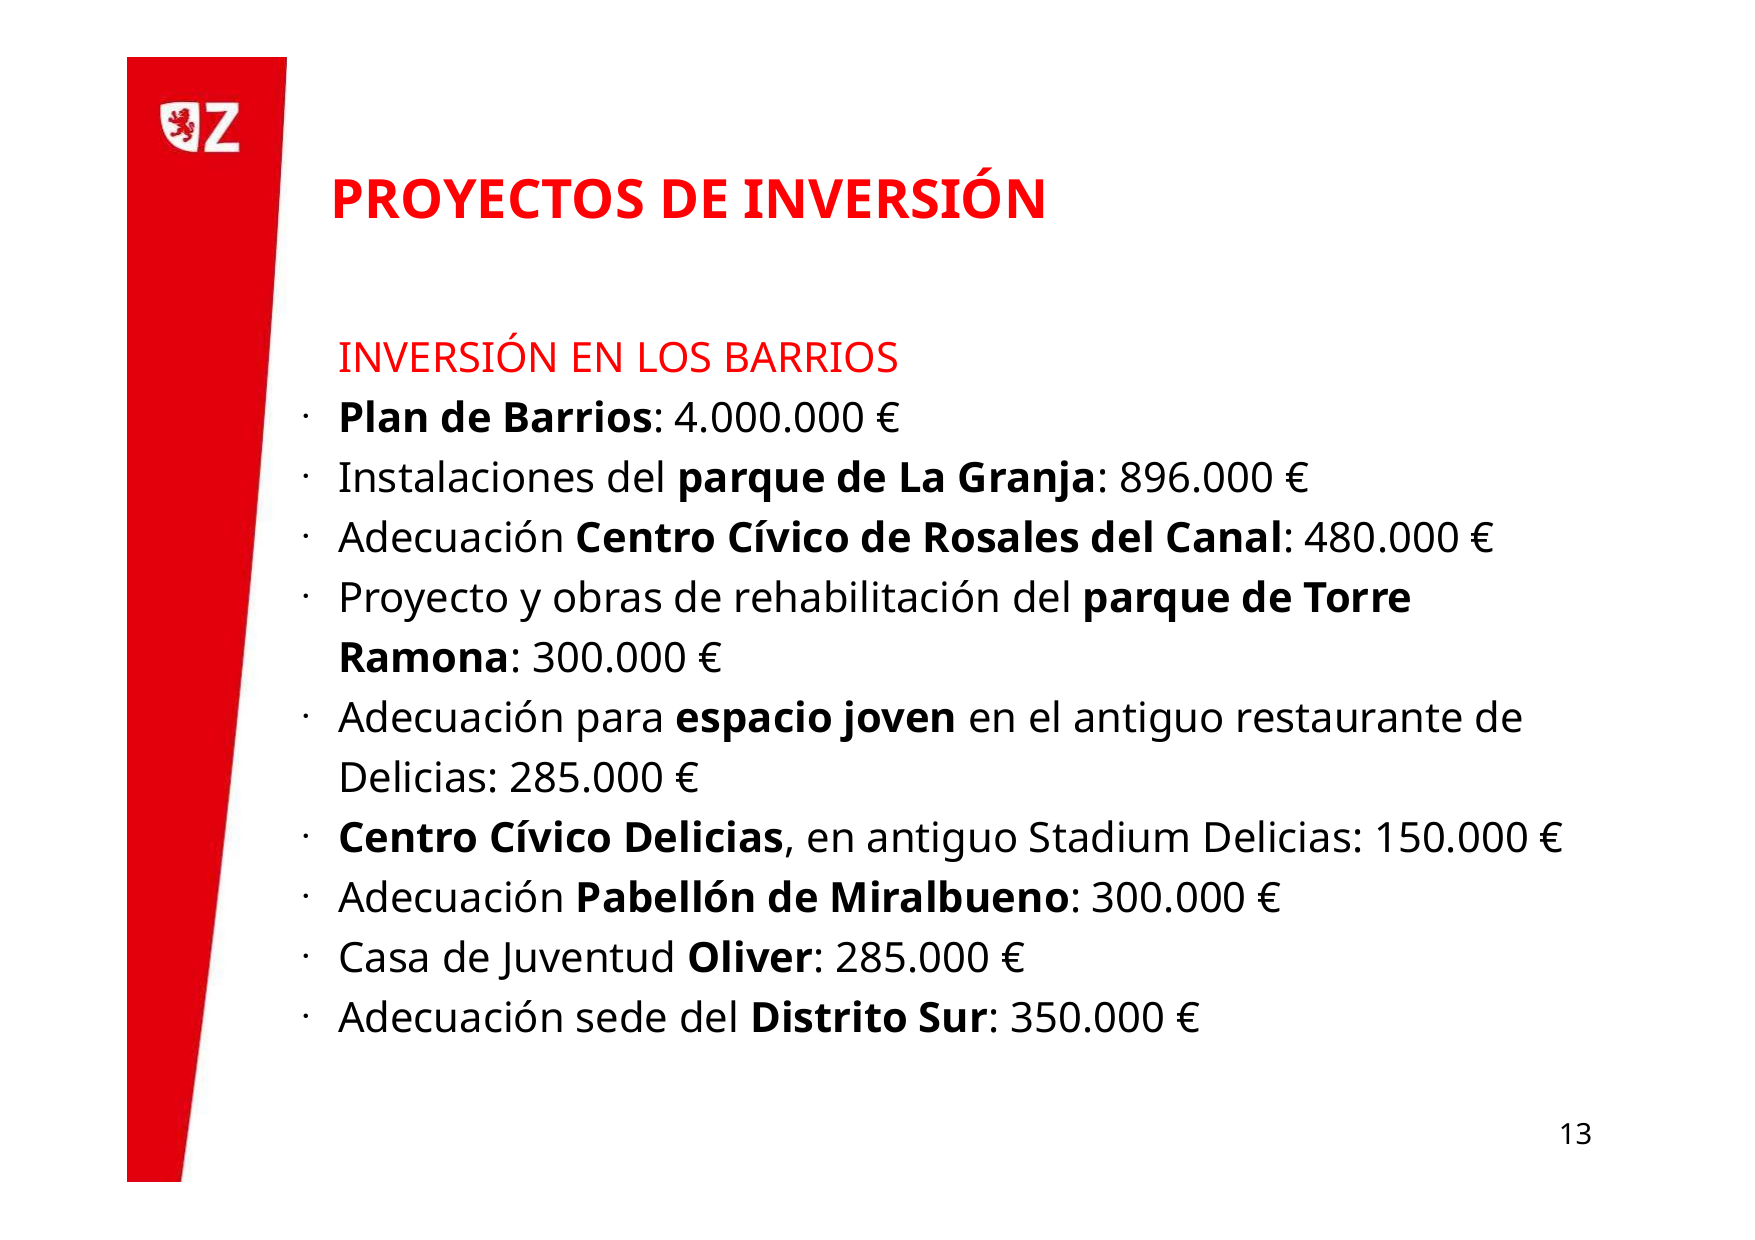

PROYECTOS DE INVERSIÓN
INVERSIÓN EN LOS BARRIOS
Plan de Barrios: 4.000.000 €
Instalaciones del parque de La Granja: 896.000 €
Adecuación Centro Cívico de Rosales del Canal: 480.000 €
Proyecto y obras de rehabilitación del parque de Torre Ramona: 300.000 €
Adecuación para espacio joven en el antiguo restaurante de Delicias: 285.000 €
Centro Cívico Delicias, en antiguo Stadium Delicias: 150.000 €
Adecuación Pabellón de Miralbueno: 300.000 €
Casa de Juventud Oliver: 285.000 €
Adecuación sede del Distrito Sur: 350.000 €